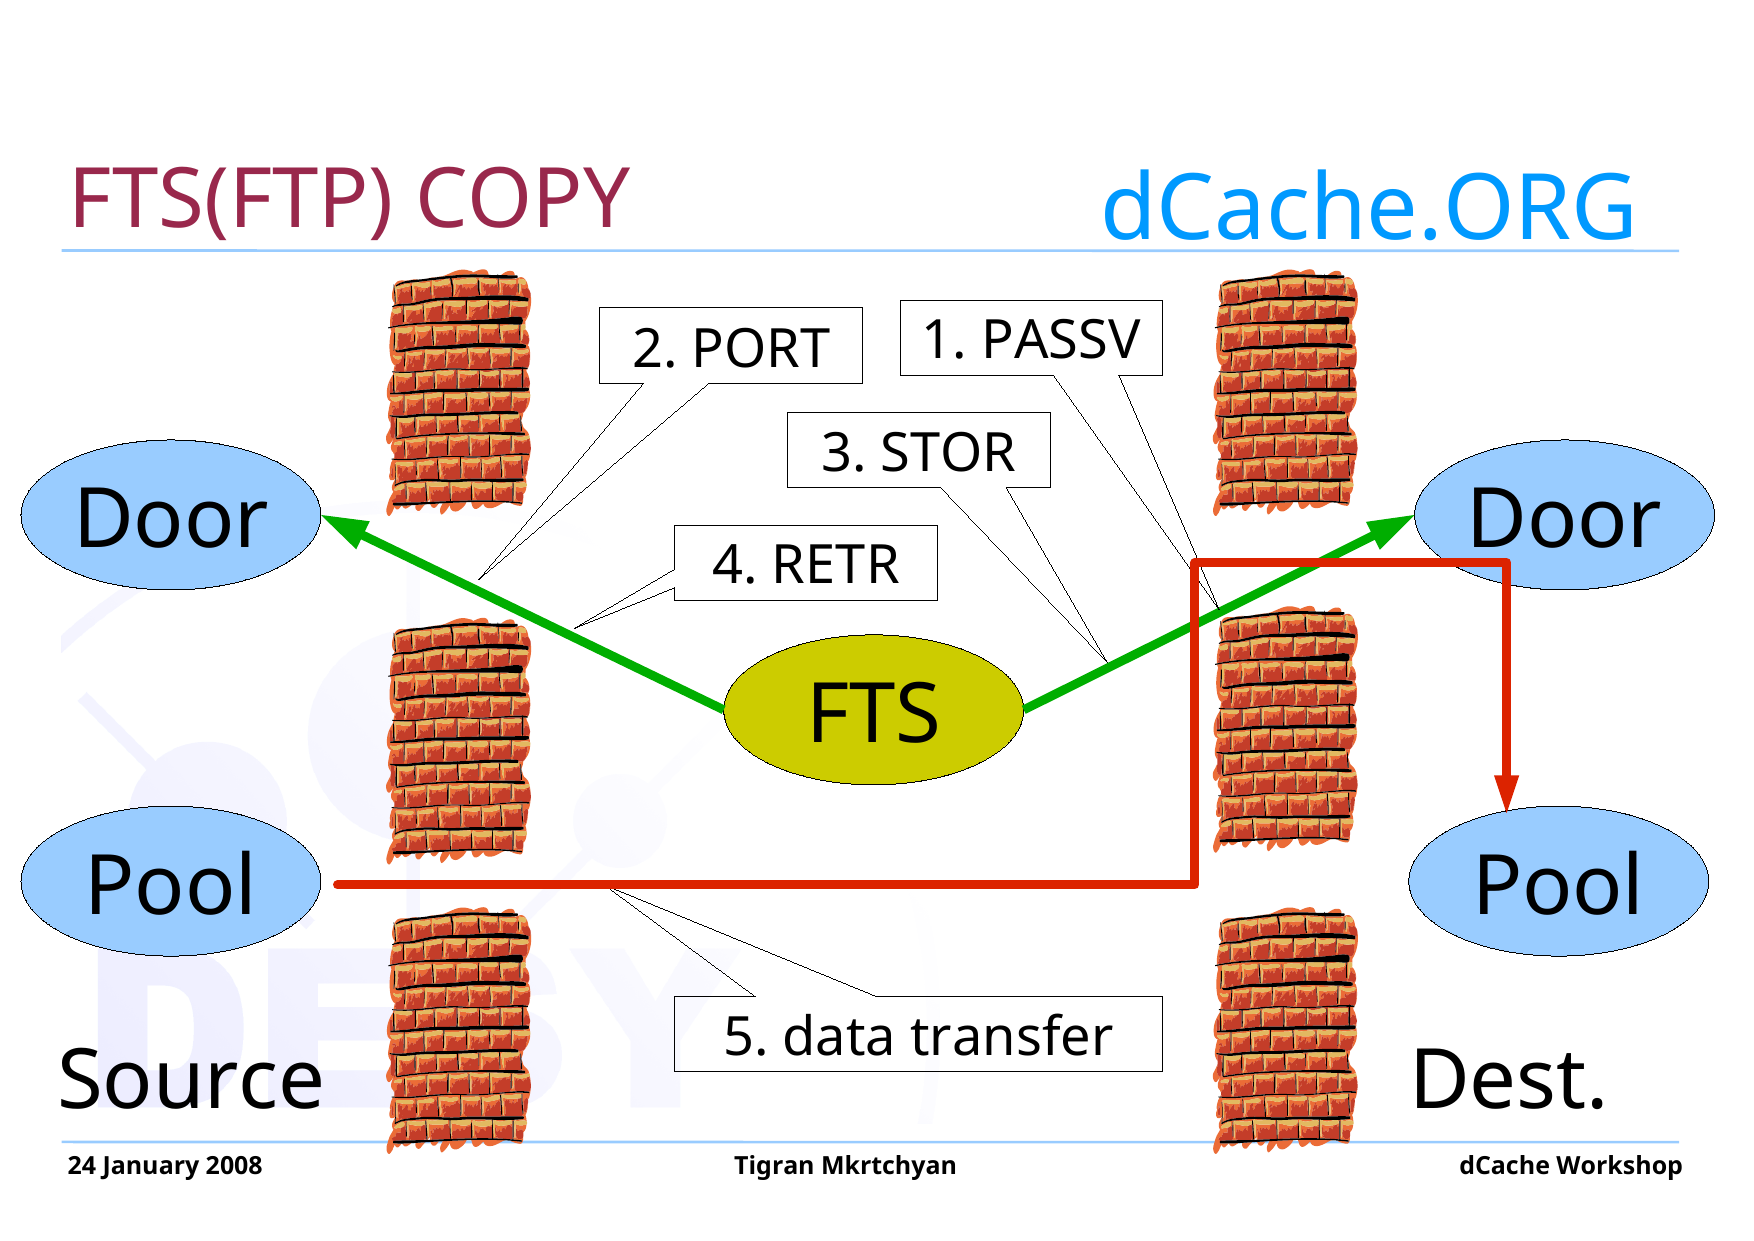

FTS(FTP) COPY
1. PASSV
2. PORT
3. STOR
Door
Door
4. RETR
FTS
Pool
Pool
5. data transfer
Source
Dest.